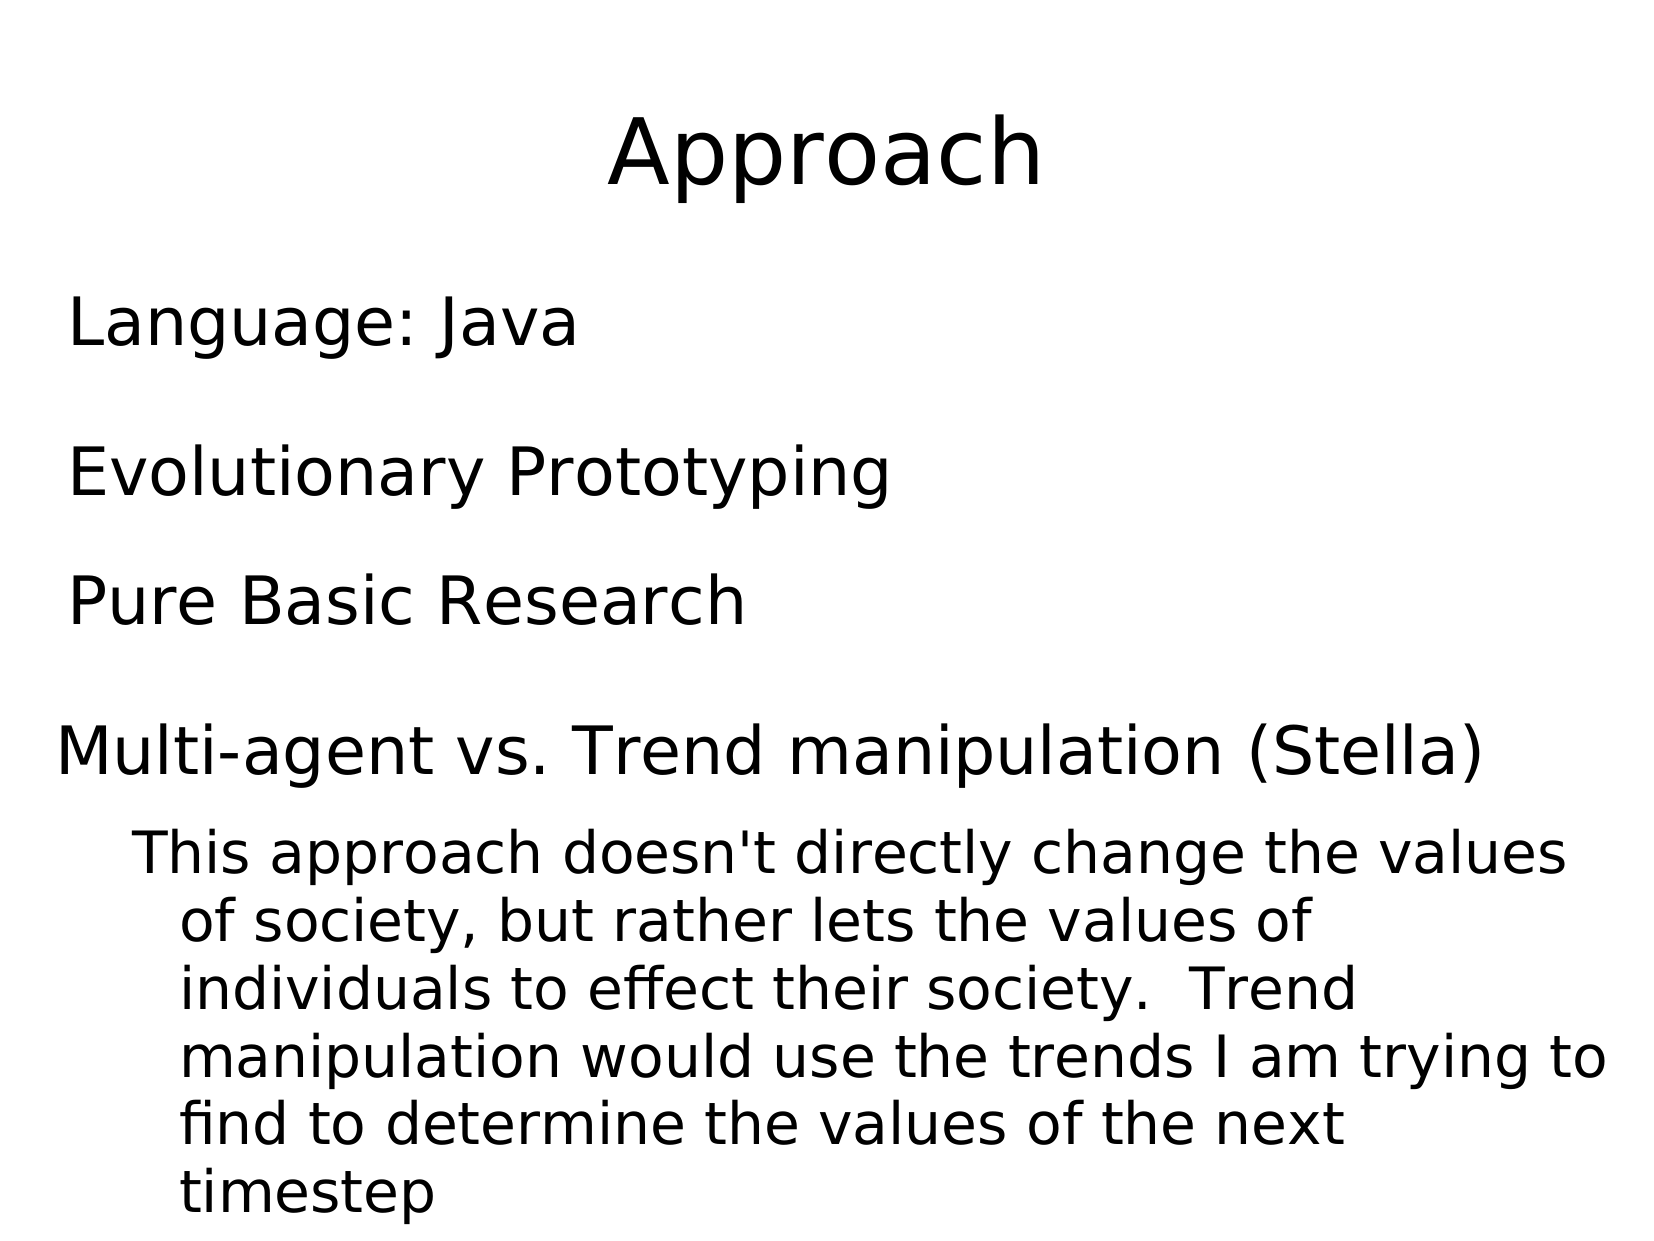

# Approach
Language: Java
Evolutionary Prototyping
Pure Basic Research
Multi-agent vs. Trend manipulation (Stella)
This approach doesn't directly change the values of society, but rather lets the values of individuals to effect their society. Trend manipulation would use the trends I am trying to find to determine the values of the next timestep